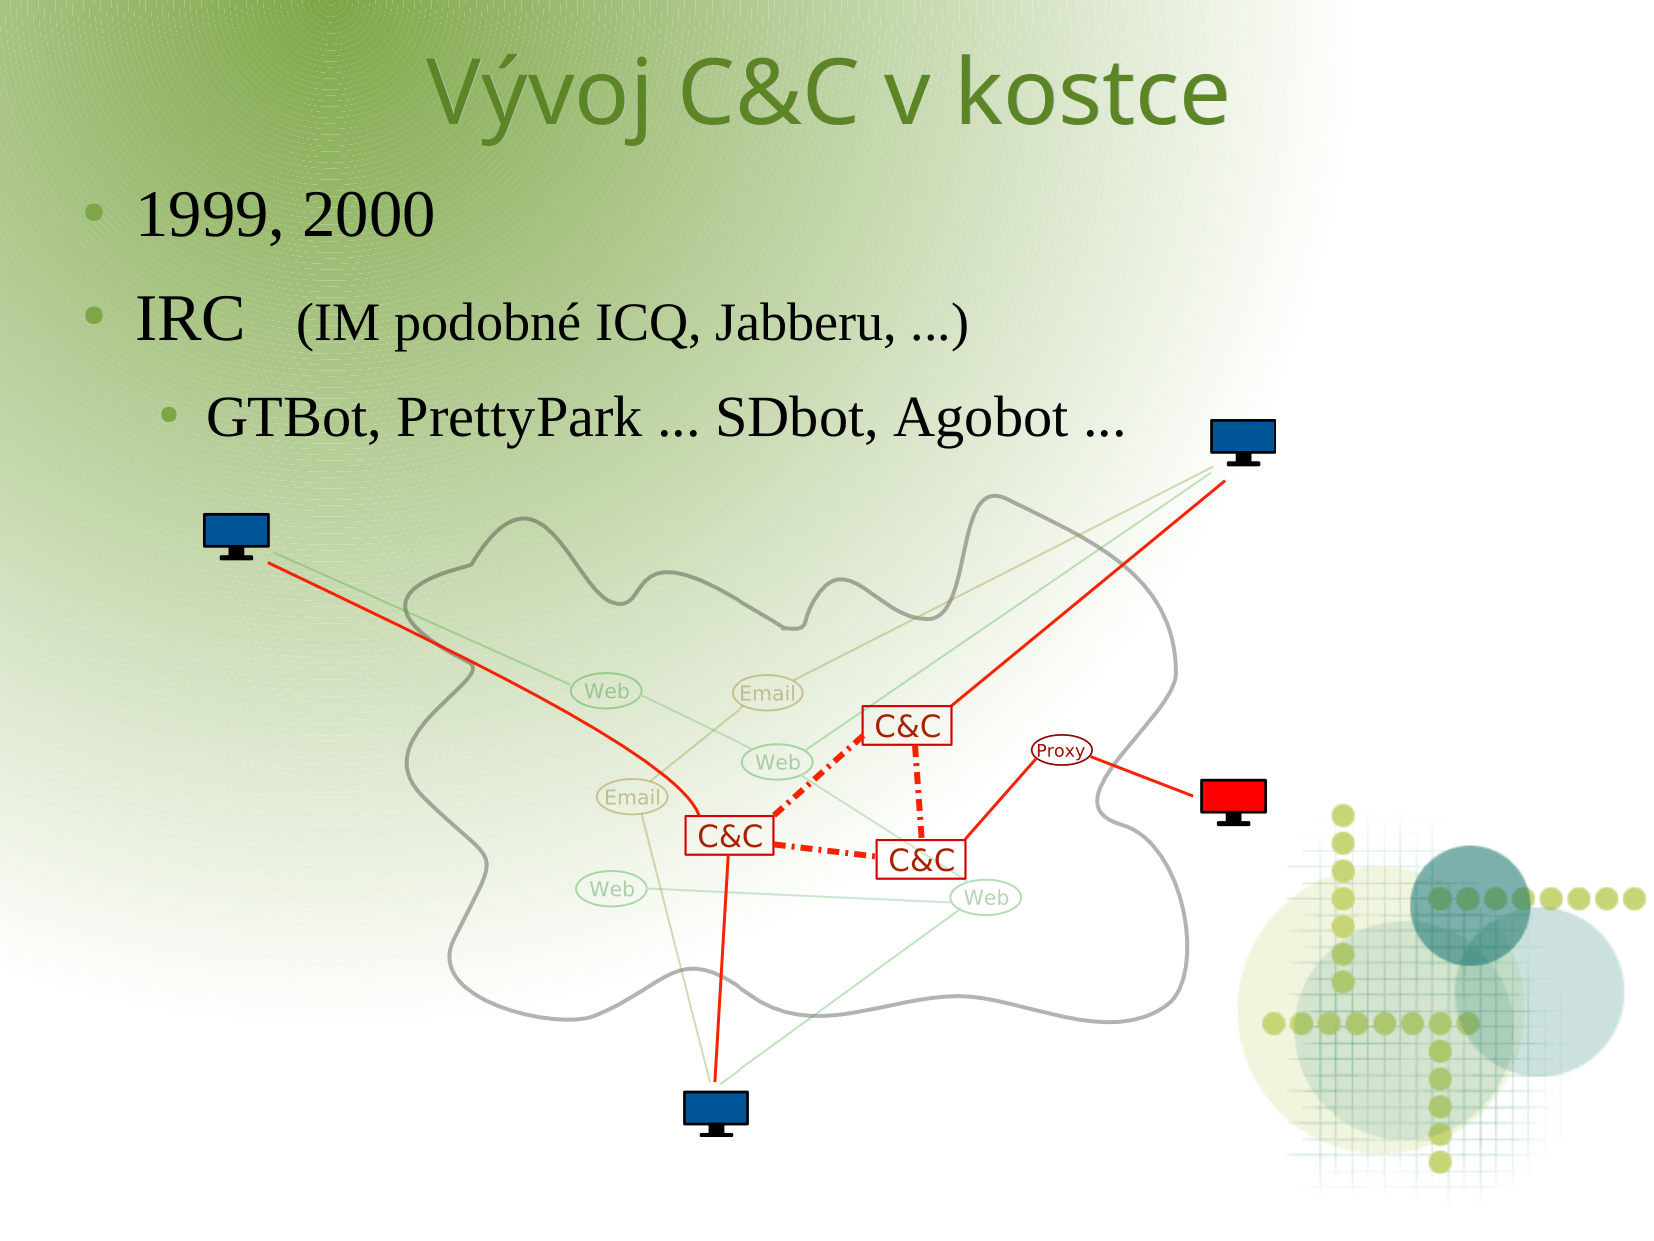

# Vývoj C&C v kostce
1999, 2000
IRC (IM podobné ICQ, Jabberu, ...)
GTBot, PrettyPark ... SDbot, Agobot ...